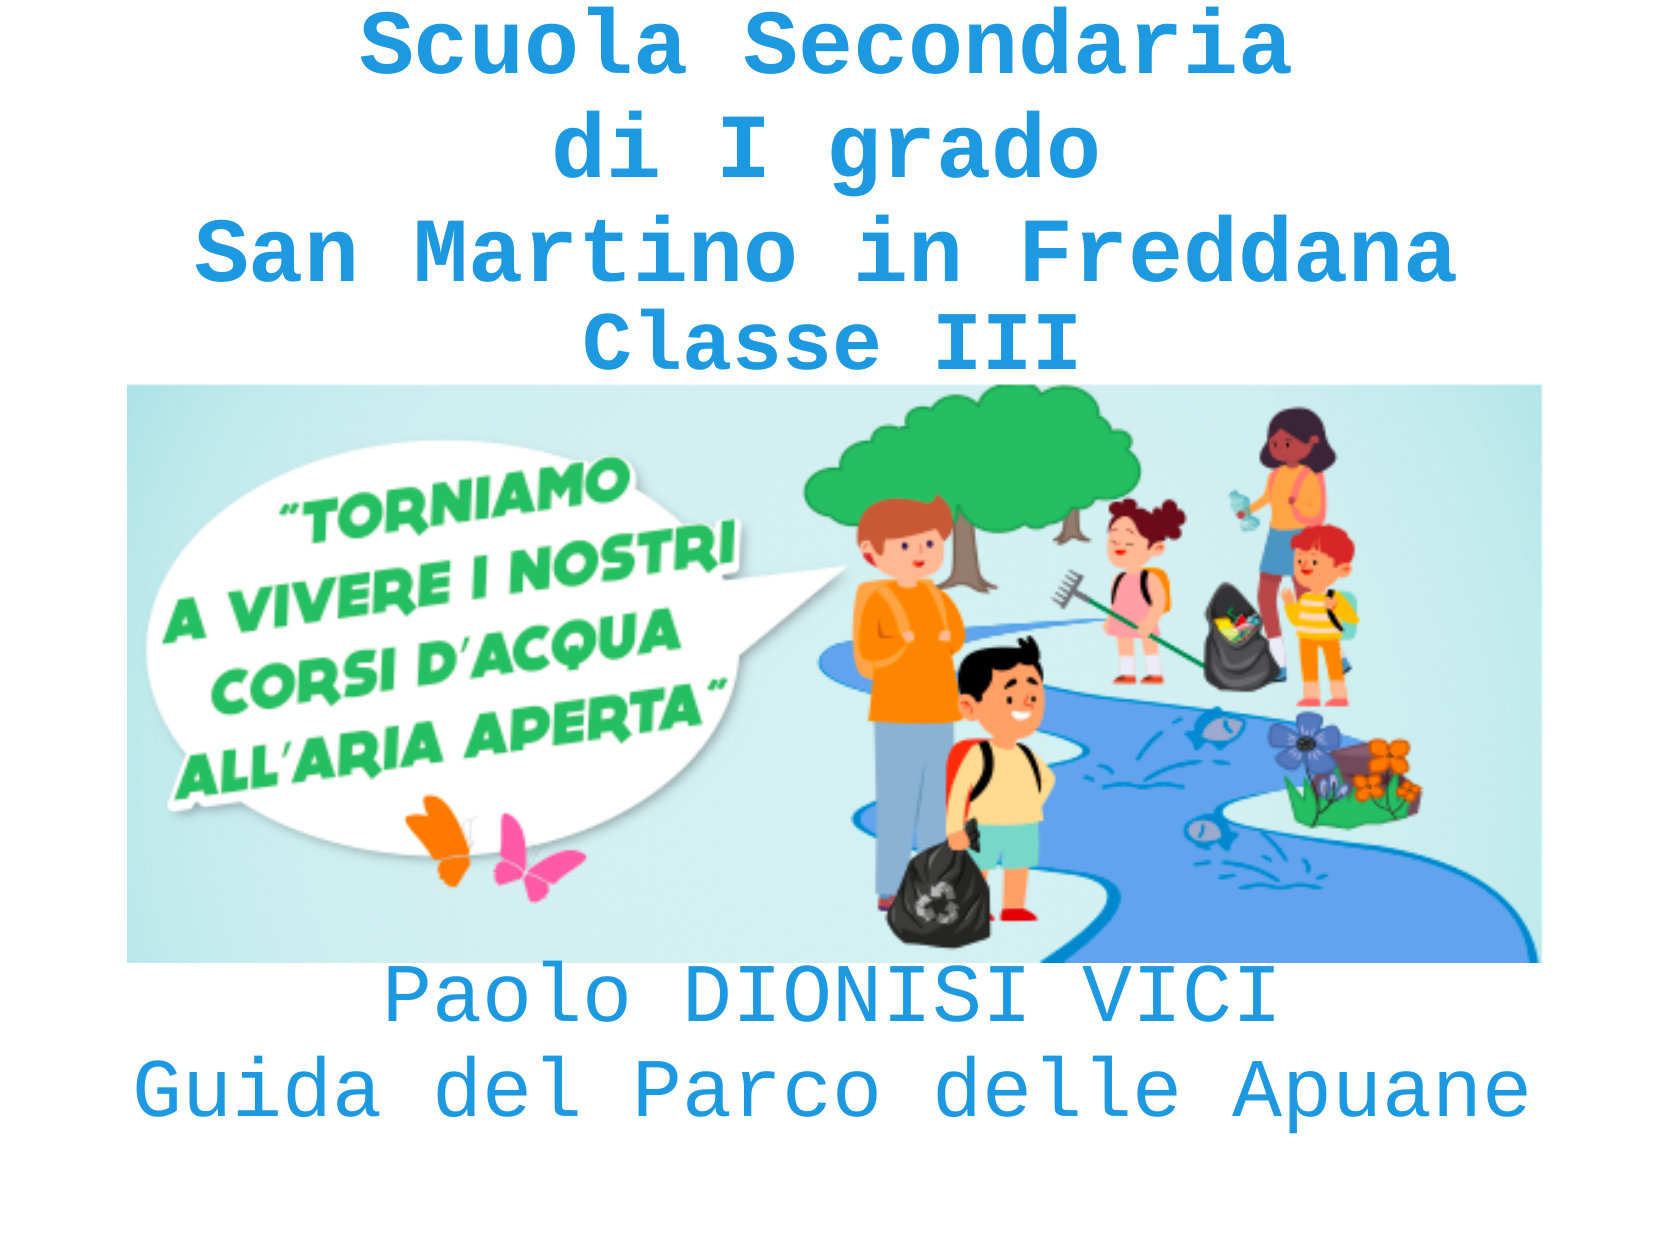

# Scuola Secondaria di I grado San Martino in Freddana
Classe III
Paolo Dionisi Vici
Guida del Parco delle Apuane